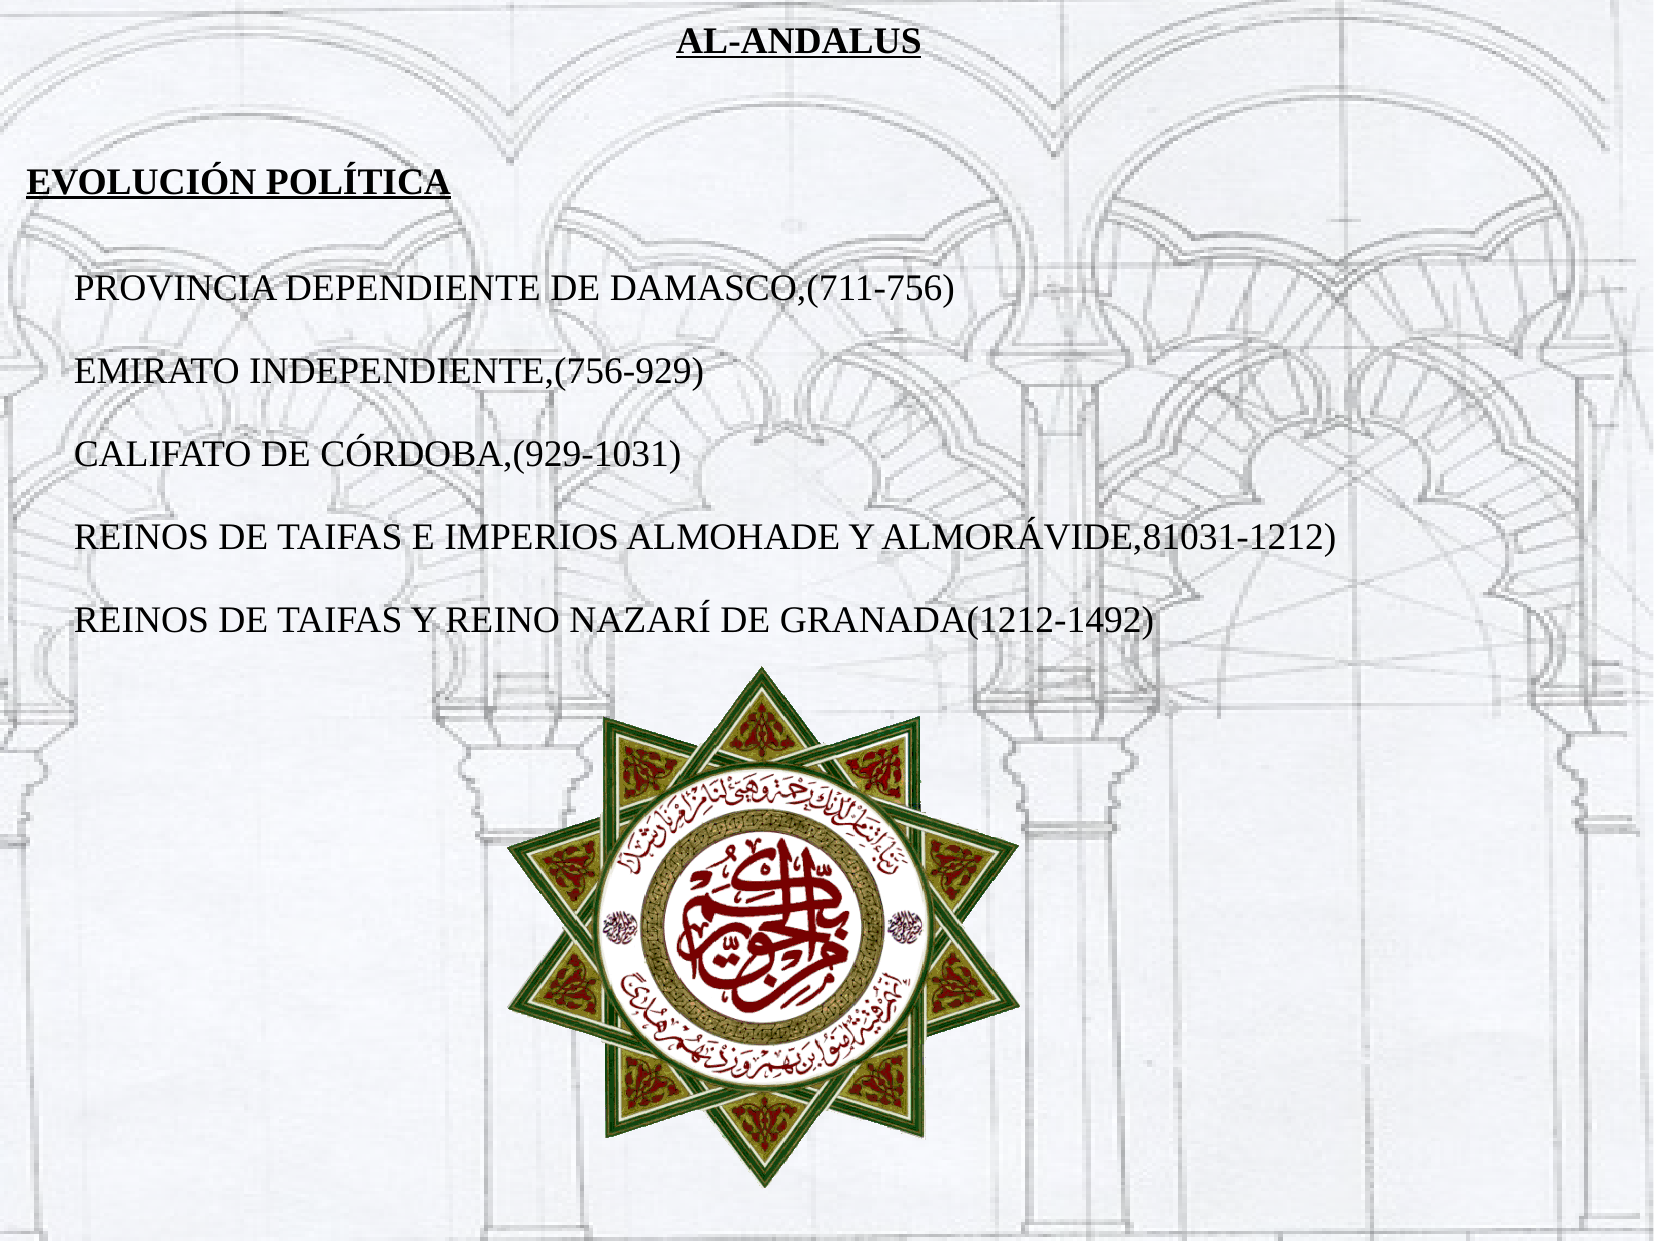

AL-ANDALUS
EVOLUCIÓN POLÍTICA
PROVINCIA DEPENDIENTE DE DAMASCO,(711-756)
EMIRATO INDEPENDIENTE,(756-929)
CALIFATO DE CÓRDOBA,(929-1031)
REINOS DE TAIFAS E IMPERIOS ALMOHADE Y ALMORÁVIDE,81031-1212)
REINOS DE TAIFAS Y REINO NAZARÍ DE GRANADA(1212-1492)